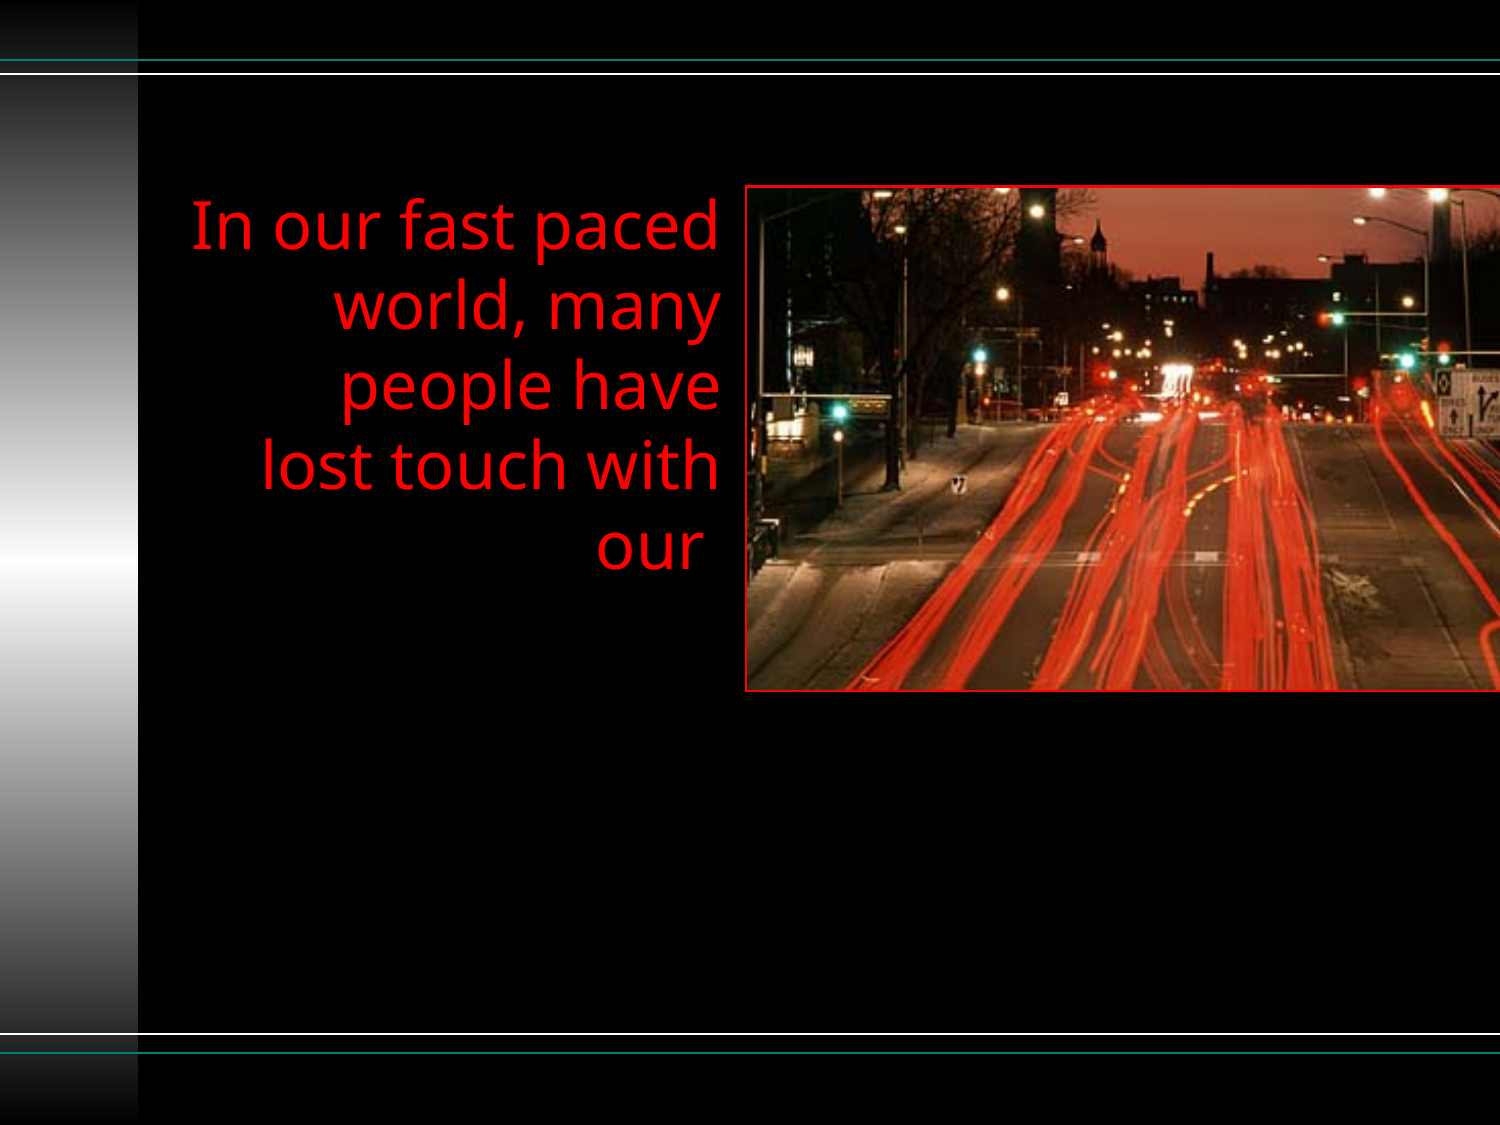

# In our fast paced world, many people have lost touch with our